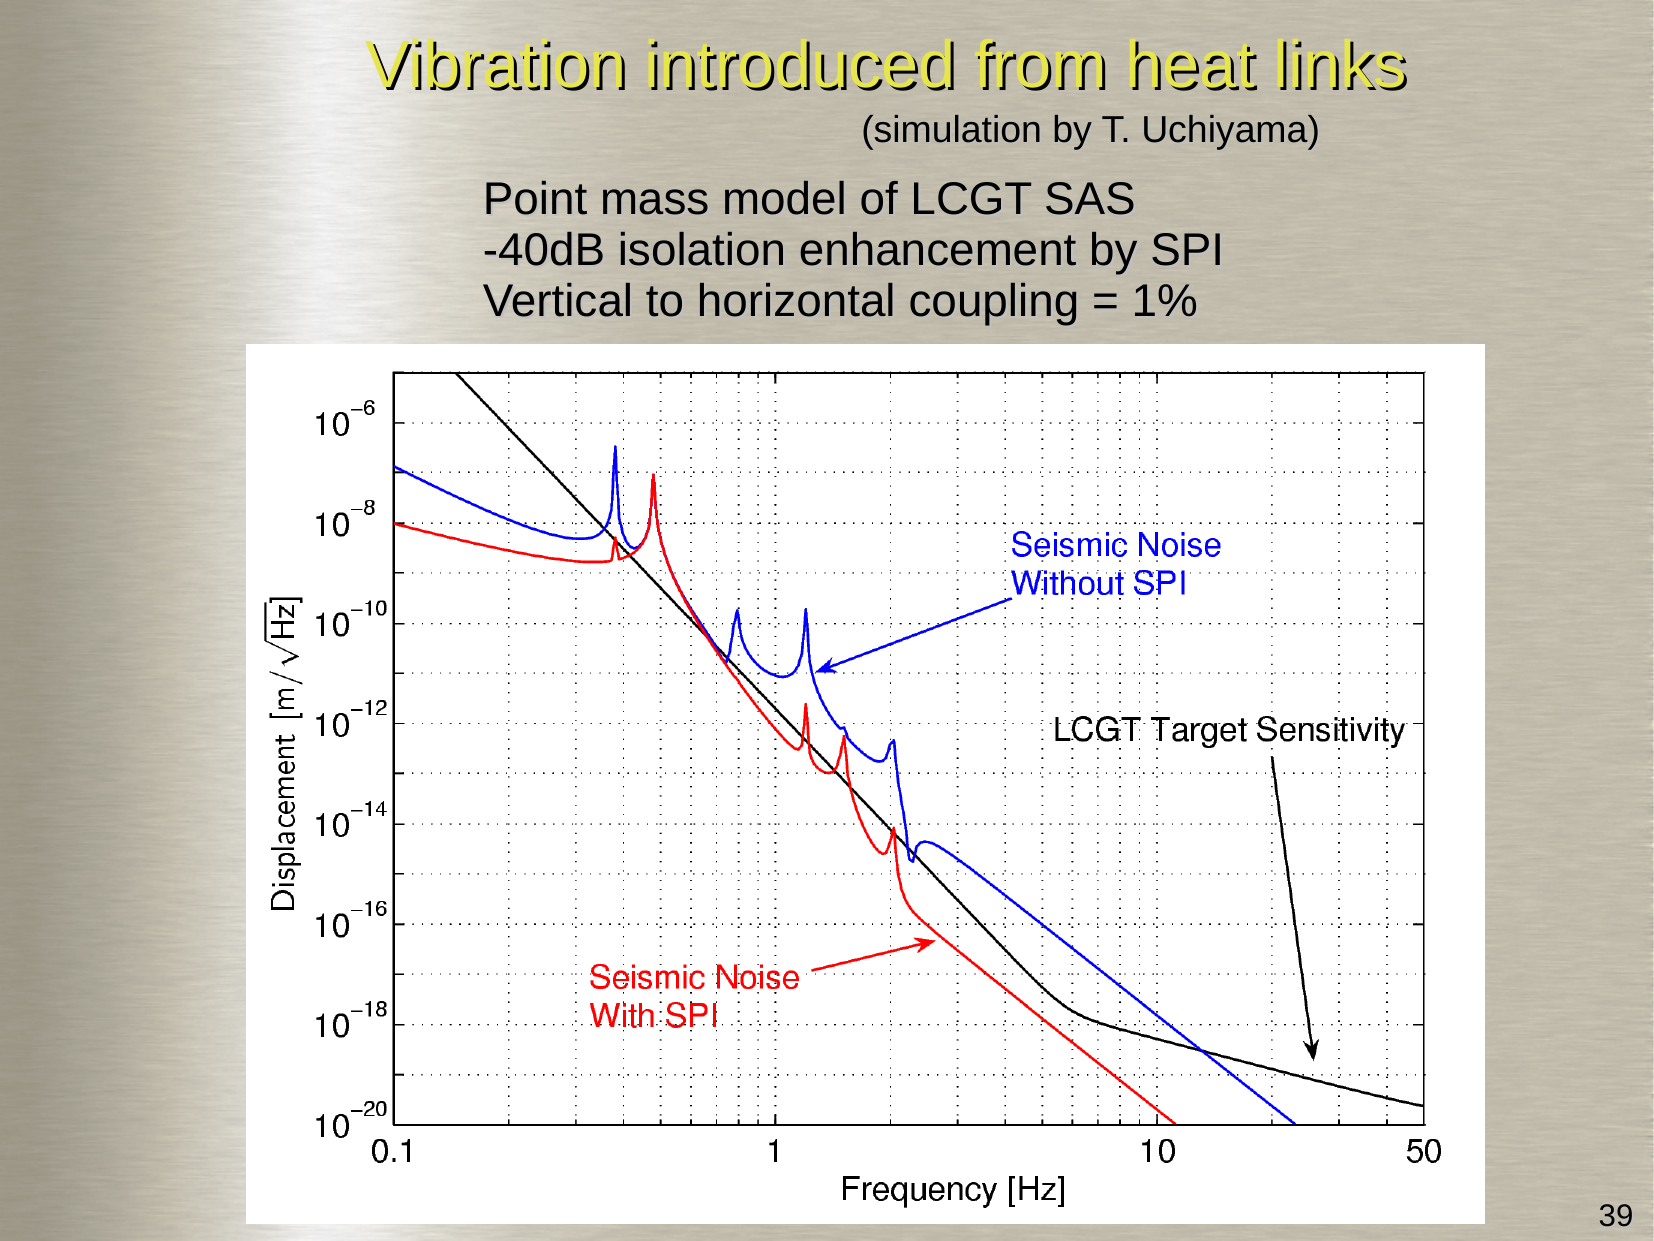

Vibration introduced from heat links
(simulation by T. Uchiyama)
Point mass model of LCGT SAS
-40dB isolation enhancement by SPI
Vertical to horizontal coupling = 1%